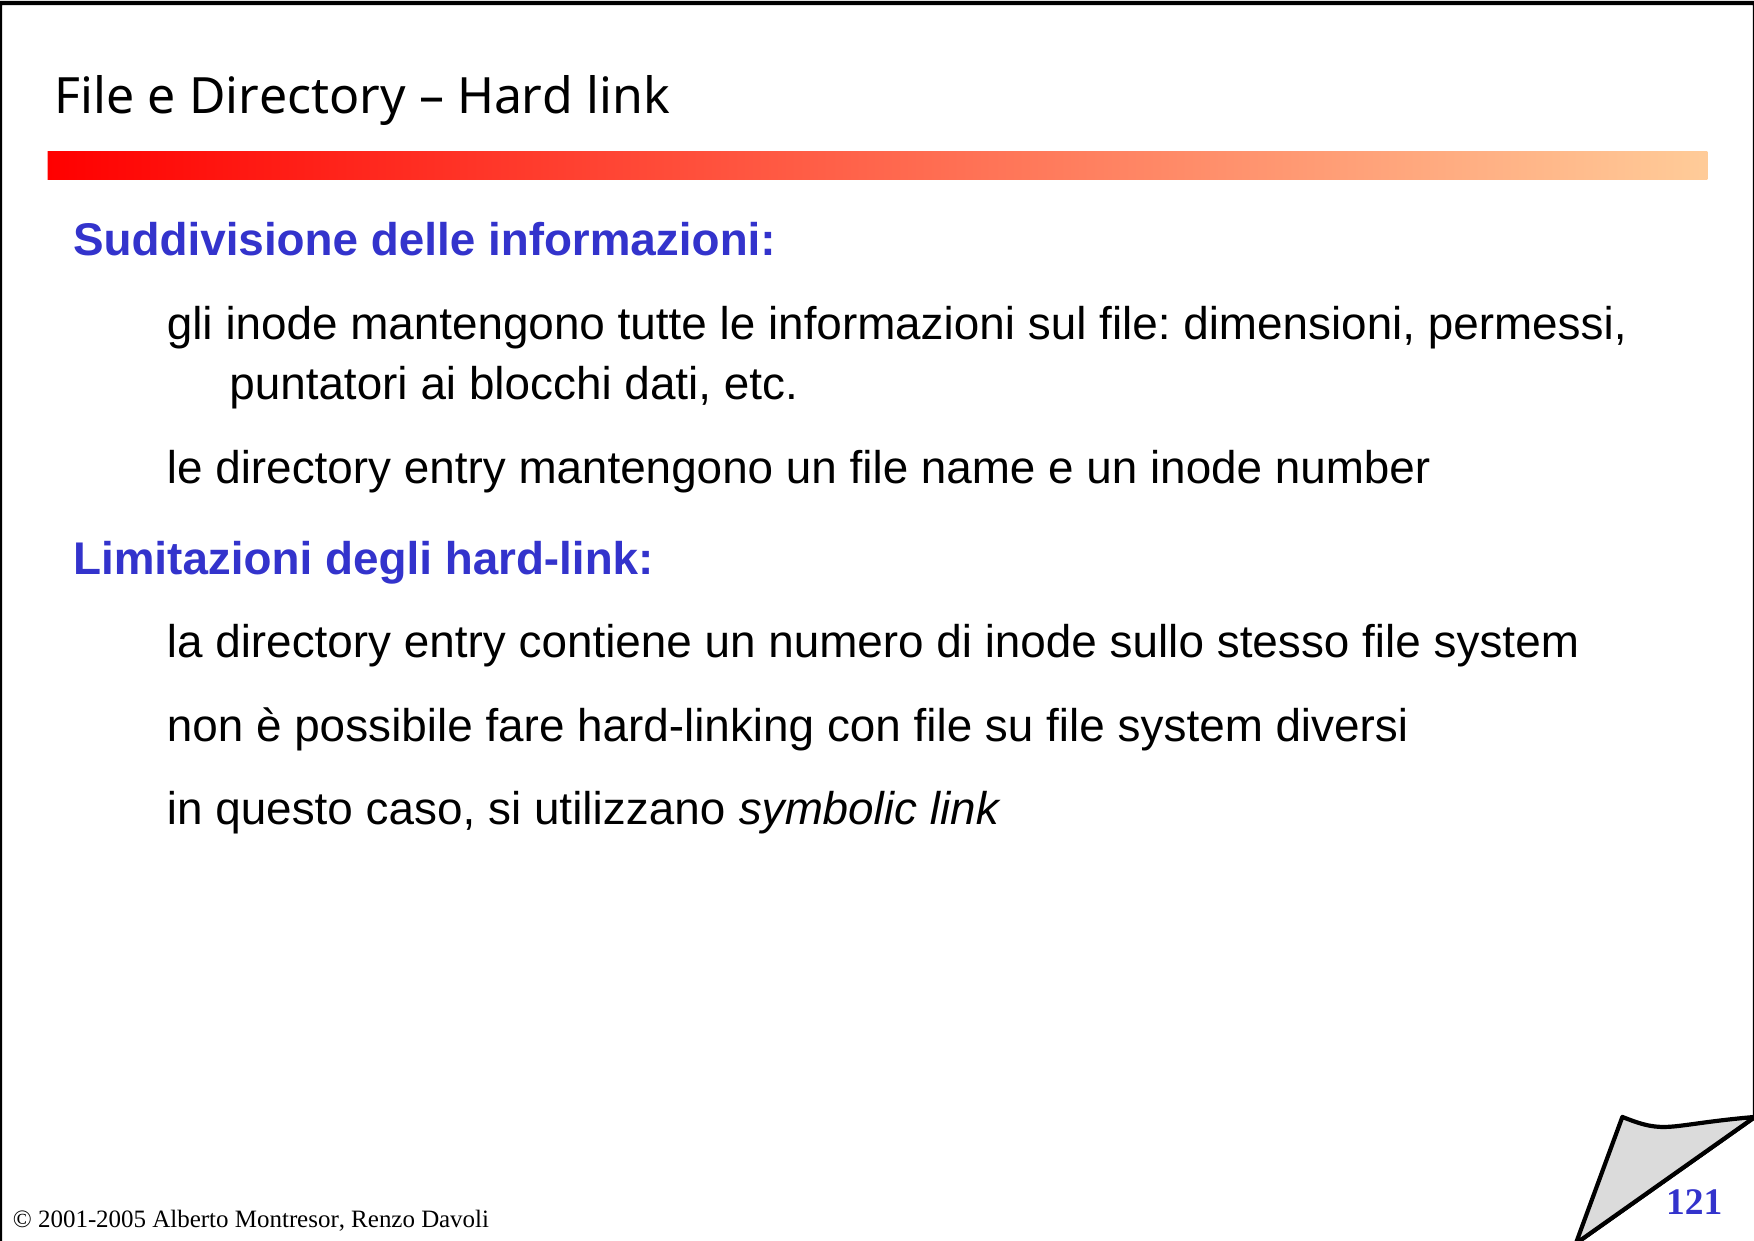

# File e Directory – Hard link
Suddivisione delle informazioni:
gli inode mantengono tutte le informazioni sul file: dimensioni, permessi, puntatori ai blocchi dati, etc.
le directory entry mantengono un file name e un inode number
Limitazioni degli hard-link:
la directory entry contiene un numero di inode sullo stesso file system
non è possibile fare hard-linking con file su file system diversi
in questo caso, si utilizzano symbolic link